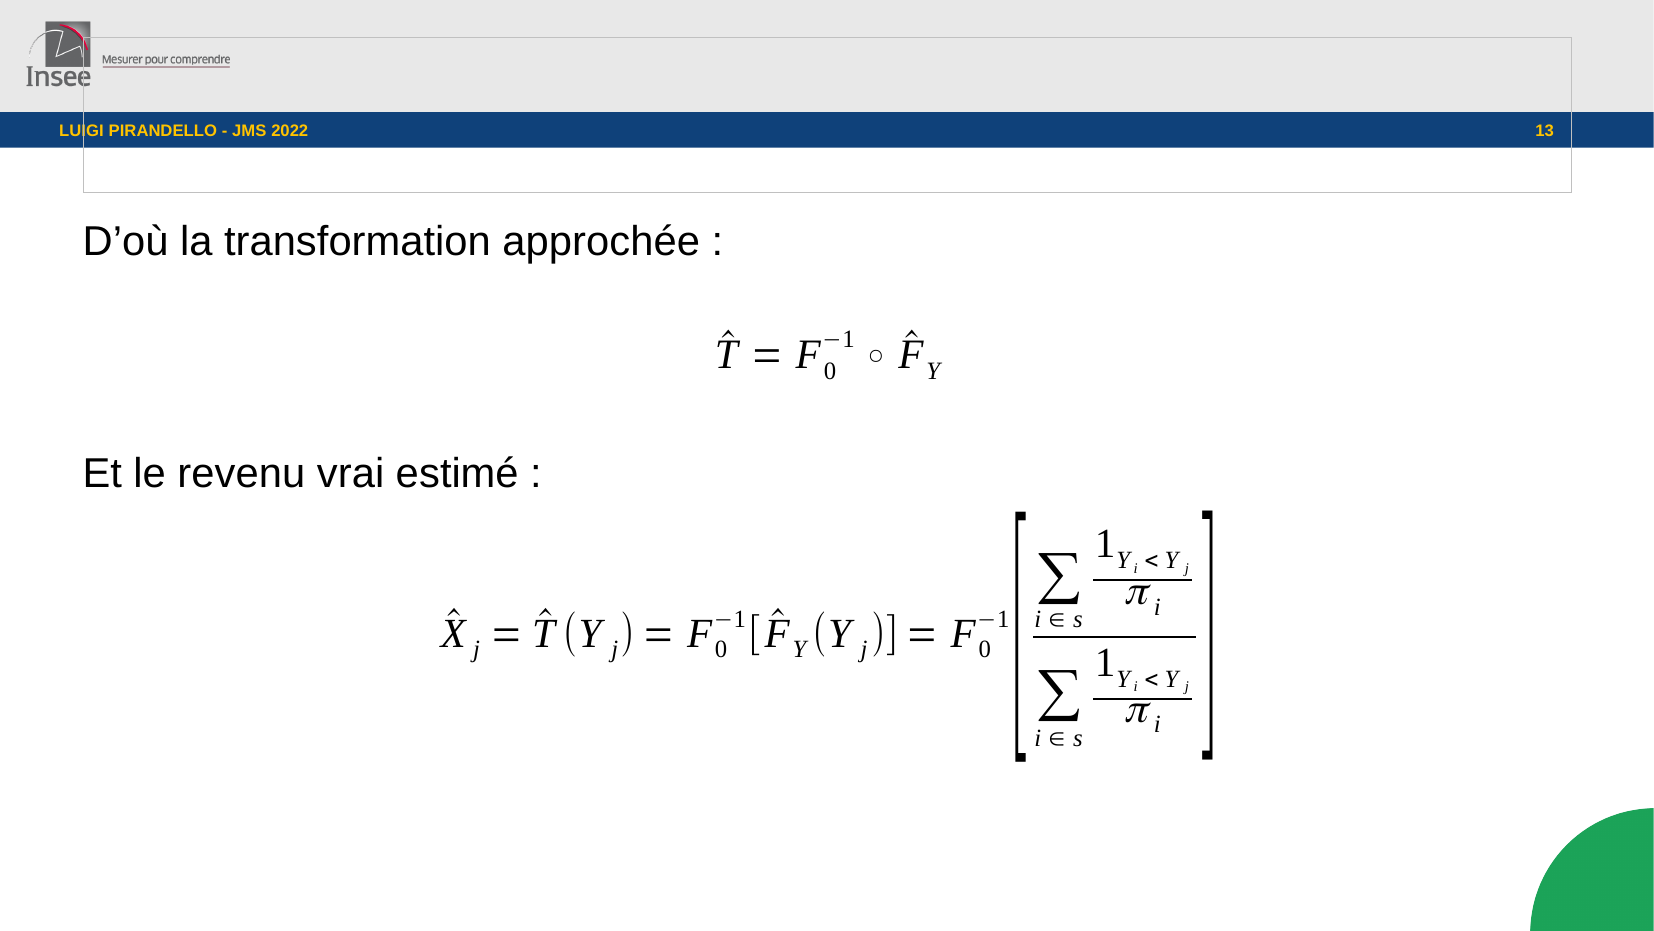

LUIGI PIRANDELLO - JMS 2022
13
D’où la transformation approchée :
Et le revenu vrai estimé :